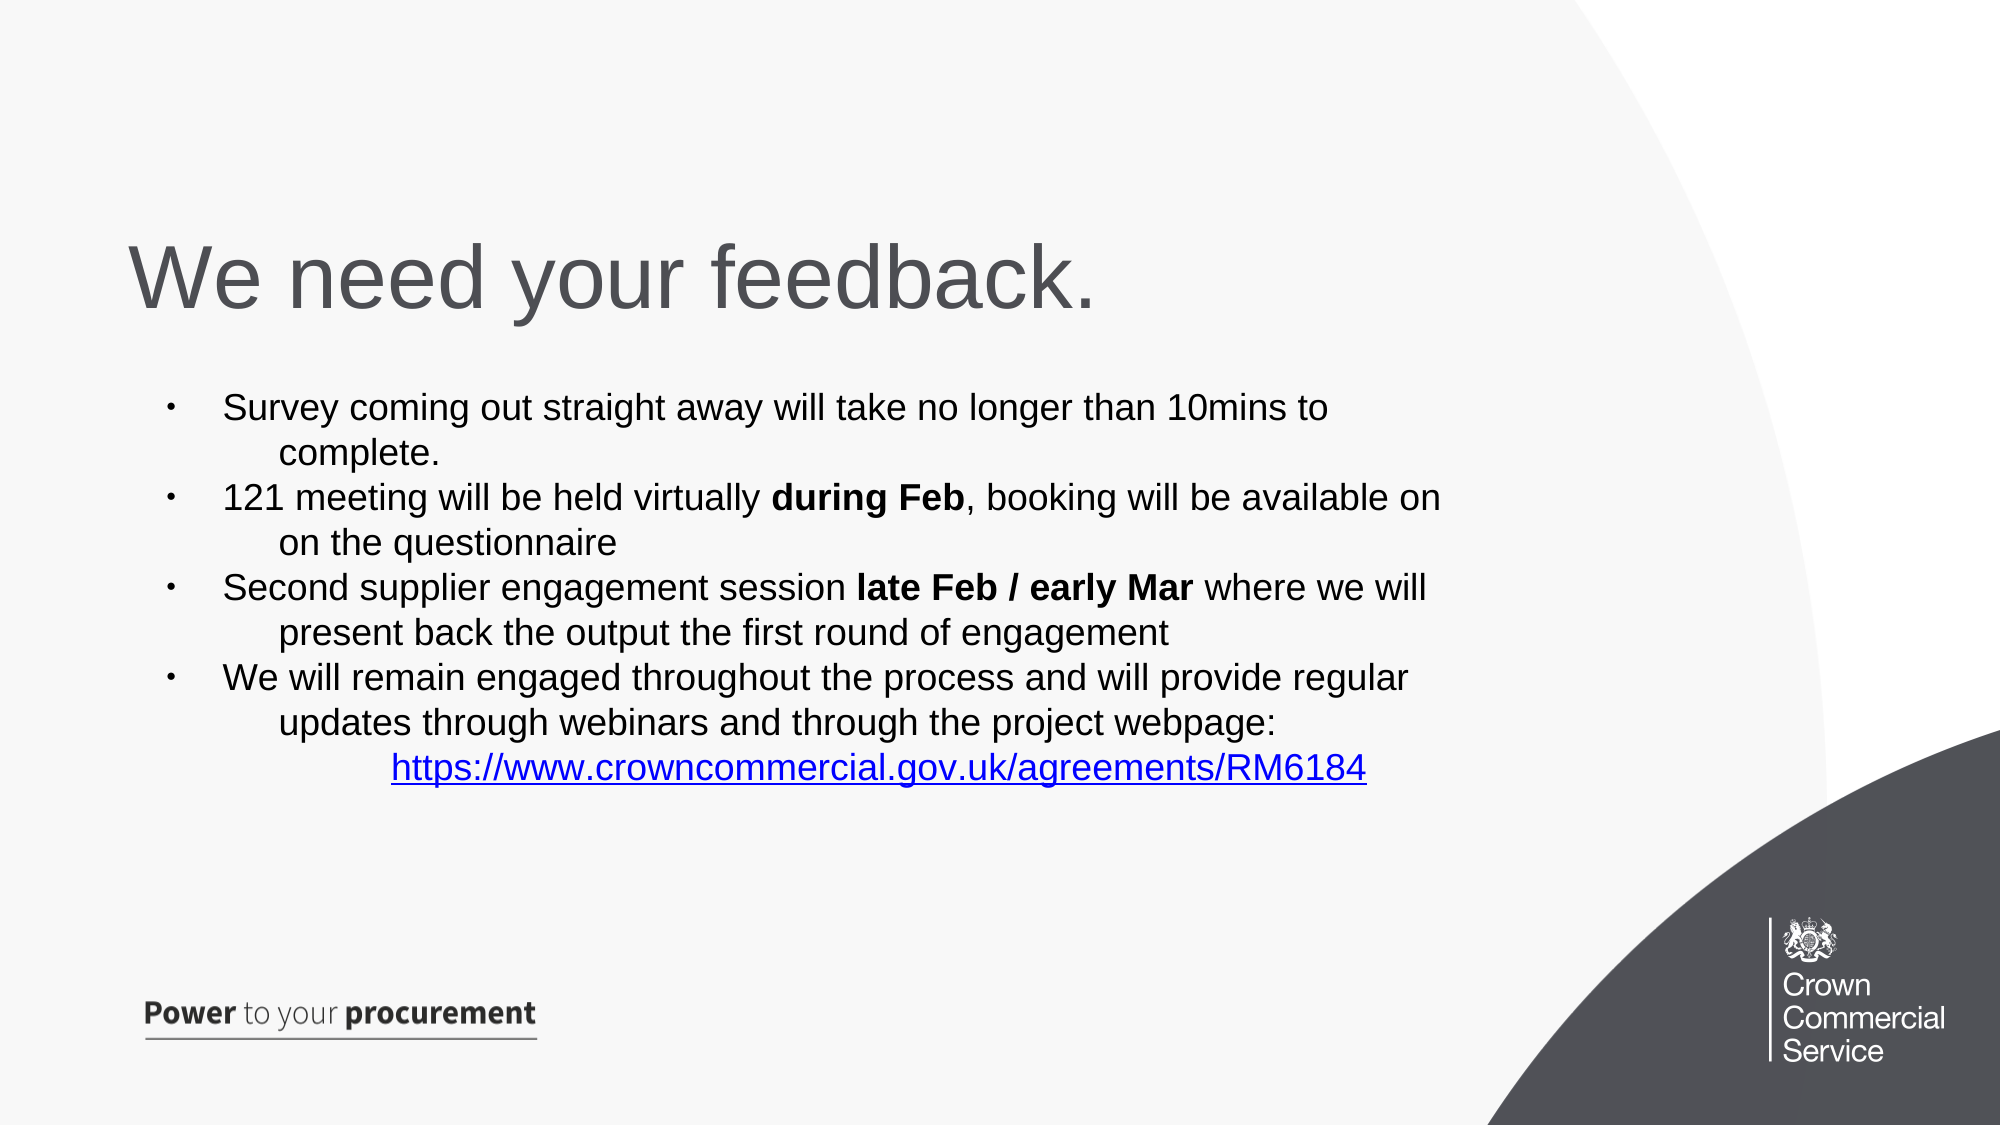

# We need your feedback.
Survey coming out straight away will take no longer than 10mins to complete.
121 meeting will be held virtually during Feb, booking will be available on on the questionnaire
Second supplier engagement session late Feb / early Mar where we will present back the output the first round of engagement
We will remain engaged throughout the process and will provide regular updates through webinars and through the project webpage:
https://www.crowncommercial.gov.uk/agreements/RM6184